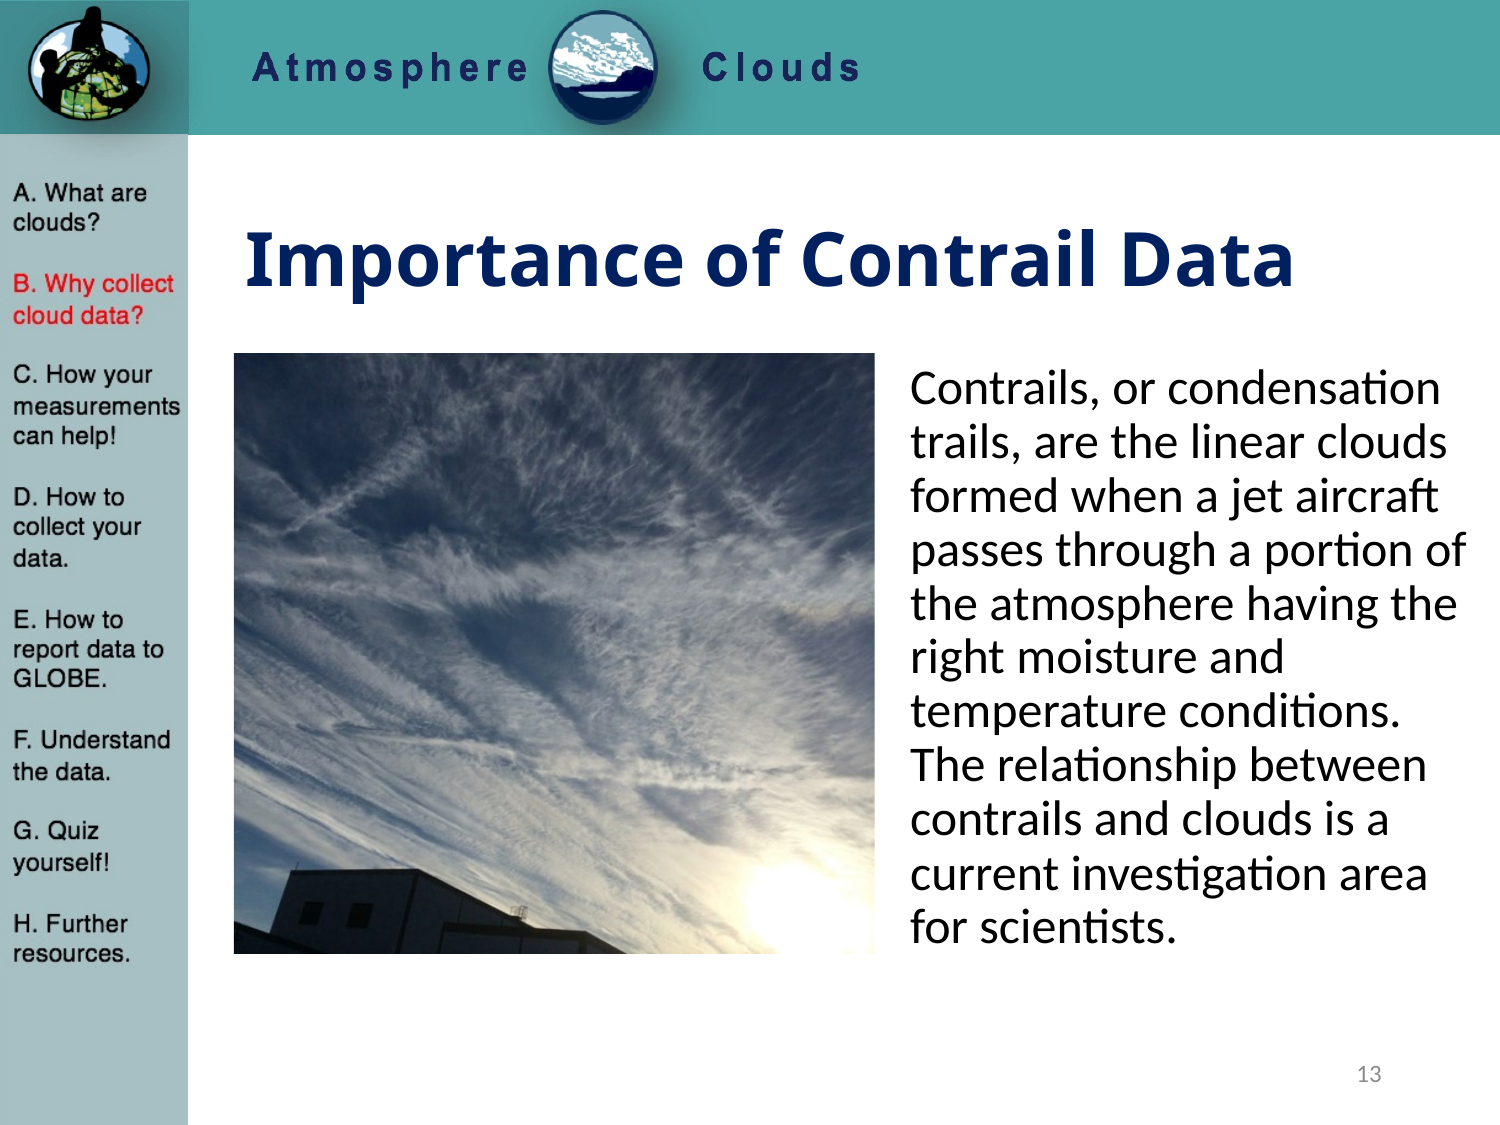

# Importance of Contrail Data
Contrails, or condensation trails, are the linear clouds formed when a jet aircraft passes through a portion of the atmosphere having the right moisture and temperature conditions. The relationship between contrails and clouds is a current investigation area for scientists.